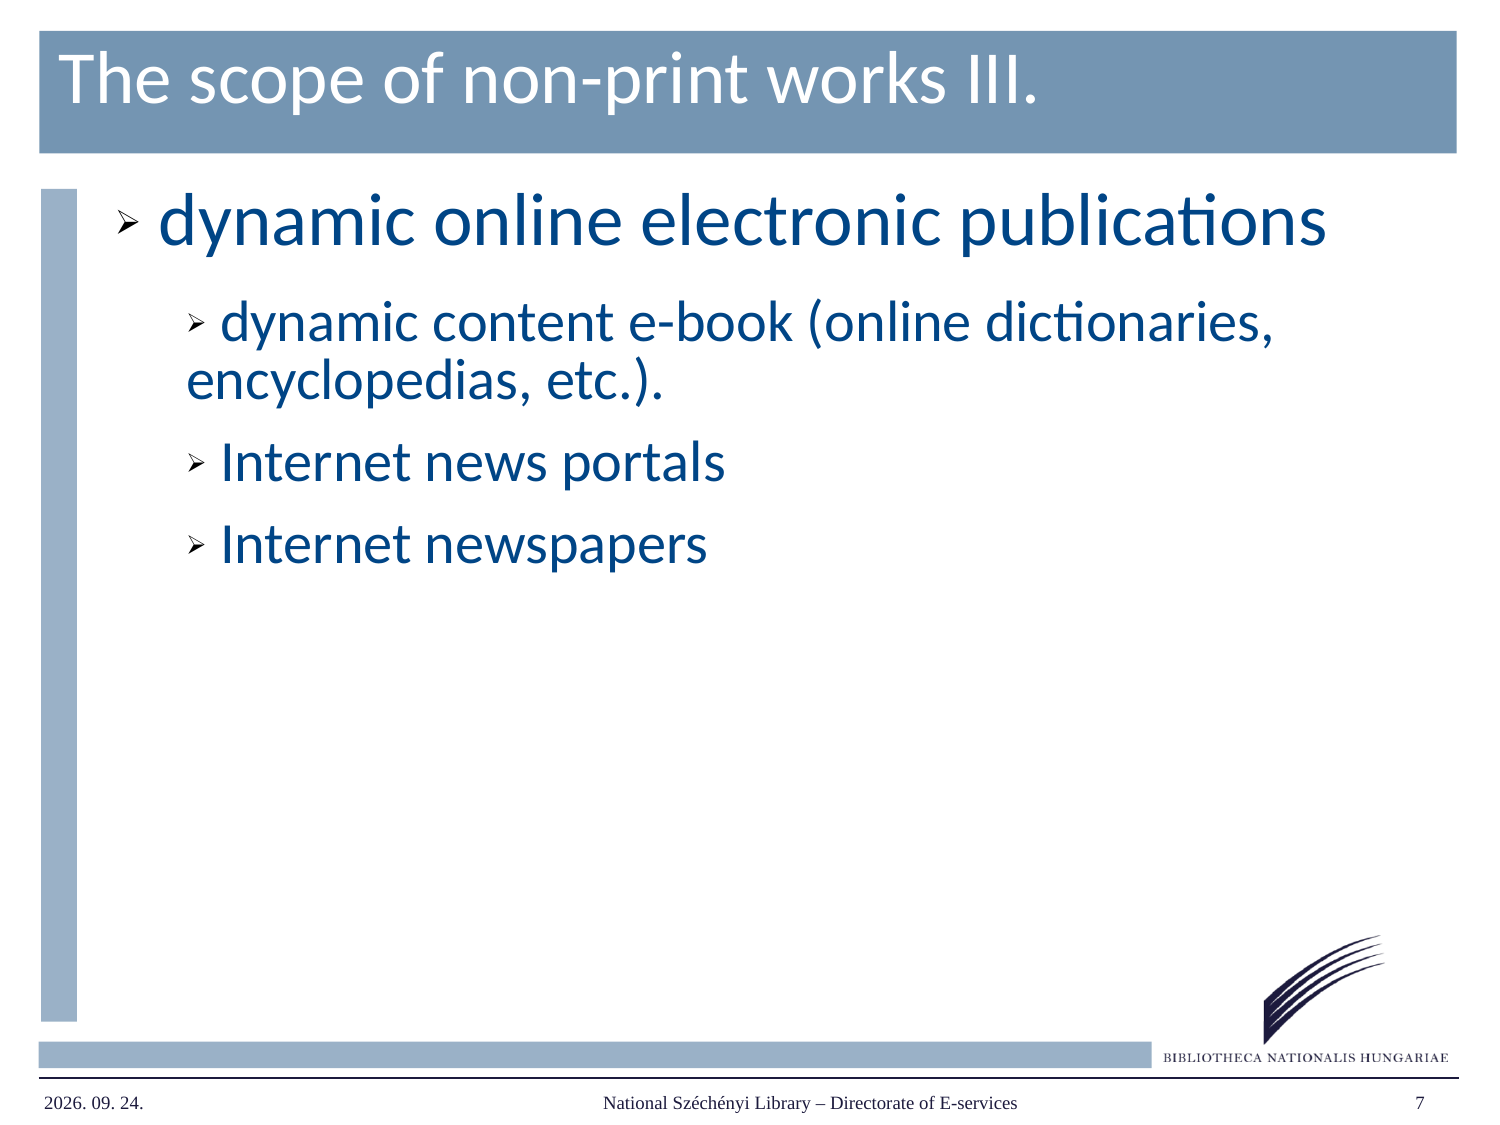

# The scope of non-print works III.
 dynamic online electronic publications
 dynamic content e-book (online dictionaries, encyclopedias, etc.).
 Internet news portals
 Internet newspapers